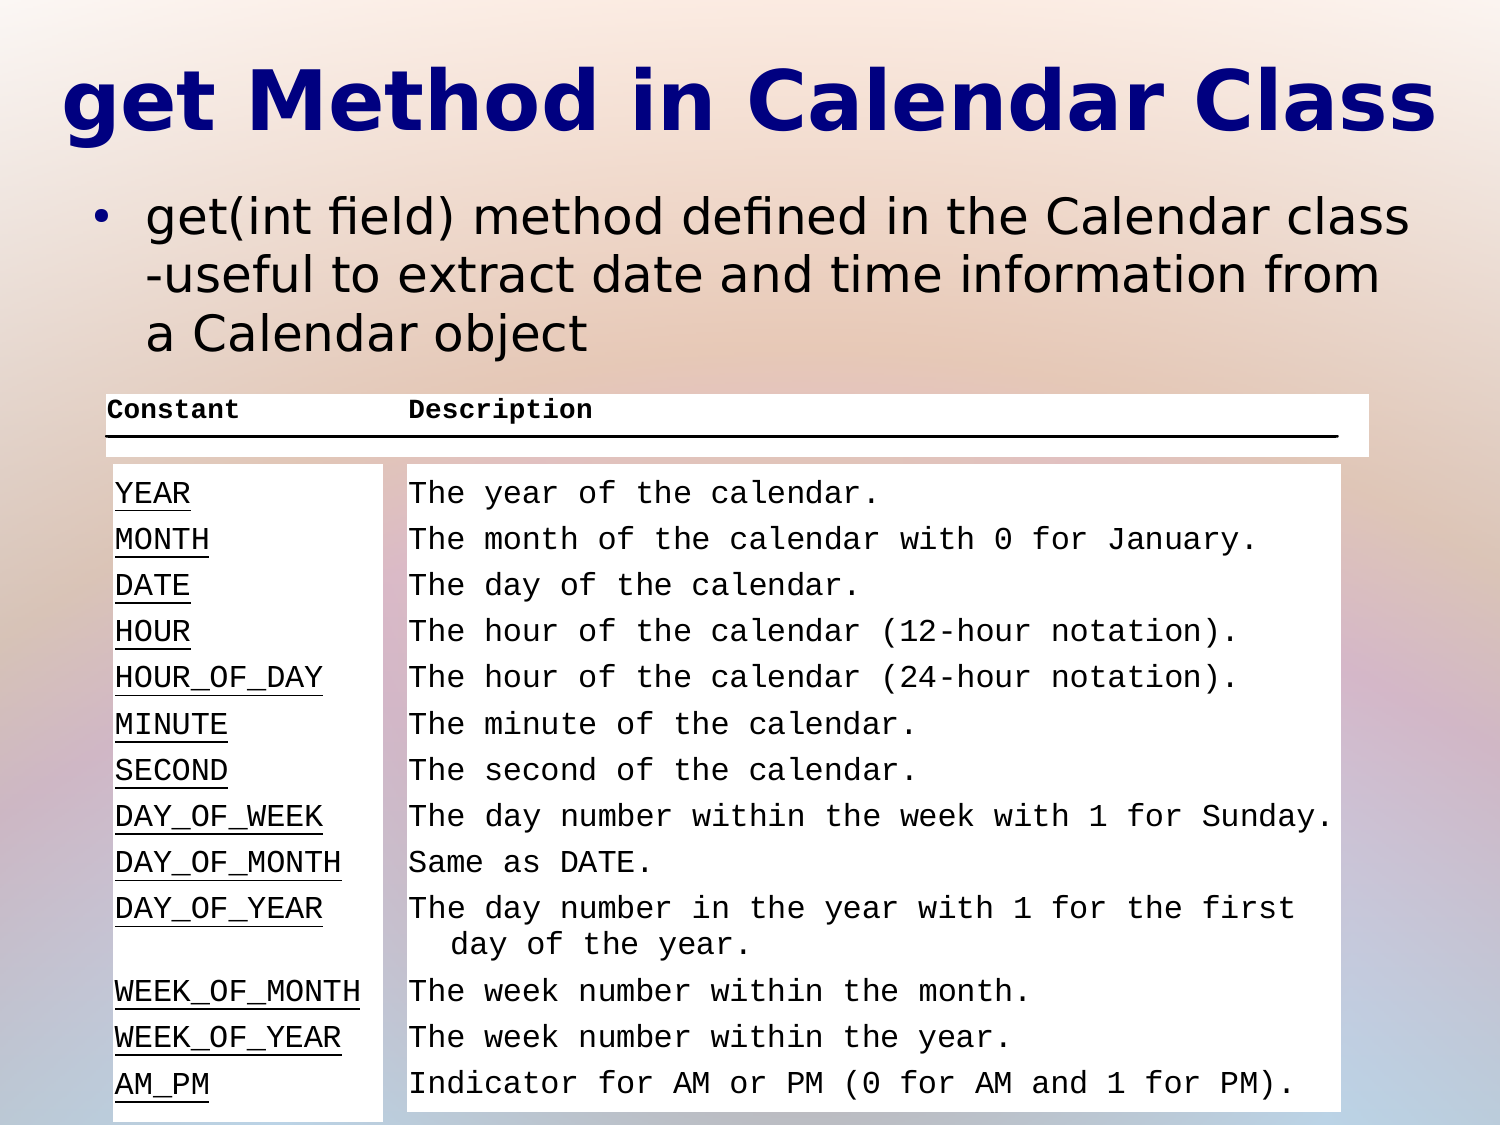

# get Method in Calendar Class
get(int field) method defined in the Calendar class -useful to extract date and time information from a Calendar object
Liang, Introduction to Java Programming, Seventh Edition, (c) 2009 Pearson Education, Inc. All rights reserved. 0136012671
11